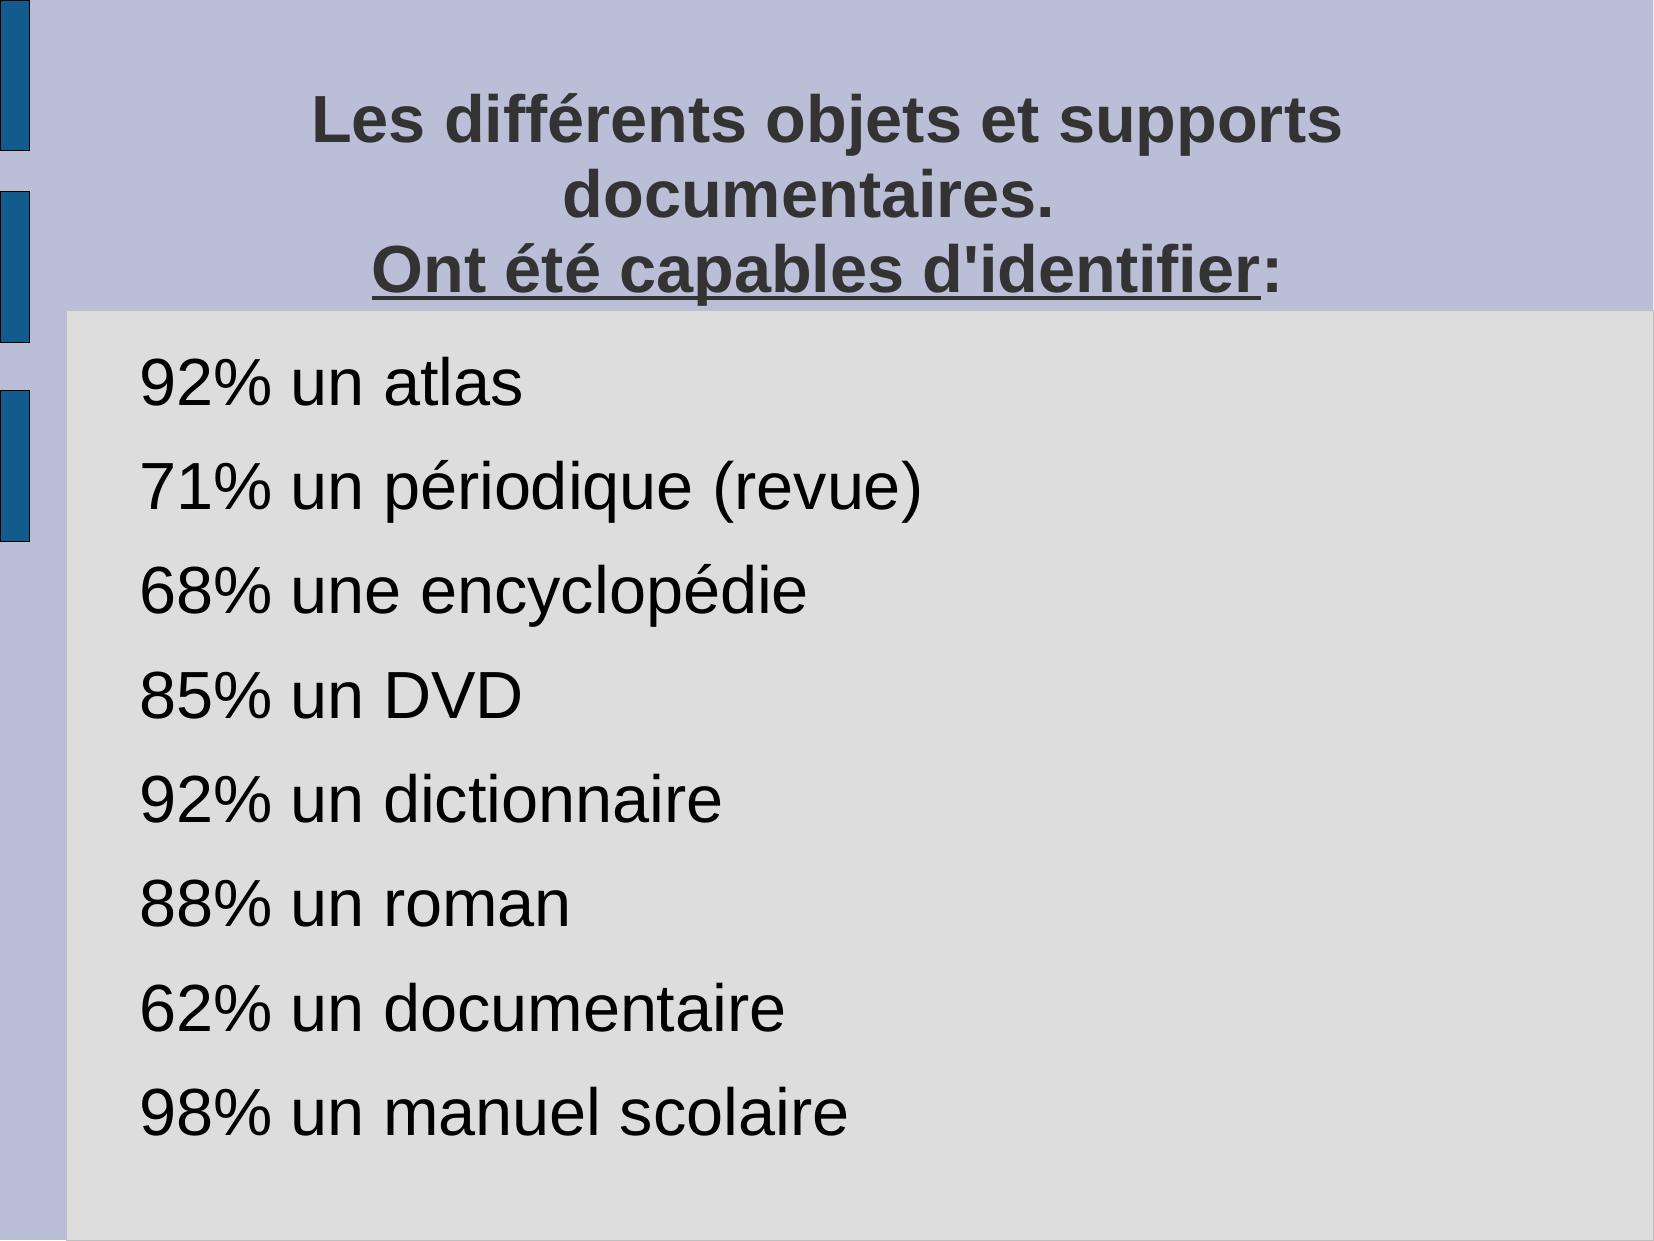

# Les différents objets et supports documentaires. Ont été capables d'identifier:
92% un atlas
71% un périodique (revue)
68% une encyclopédie
85% un DVD
92% un dictionnaire
88% un roman
62% un documentaire
98% un manuel scolaire